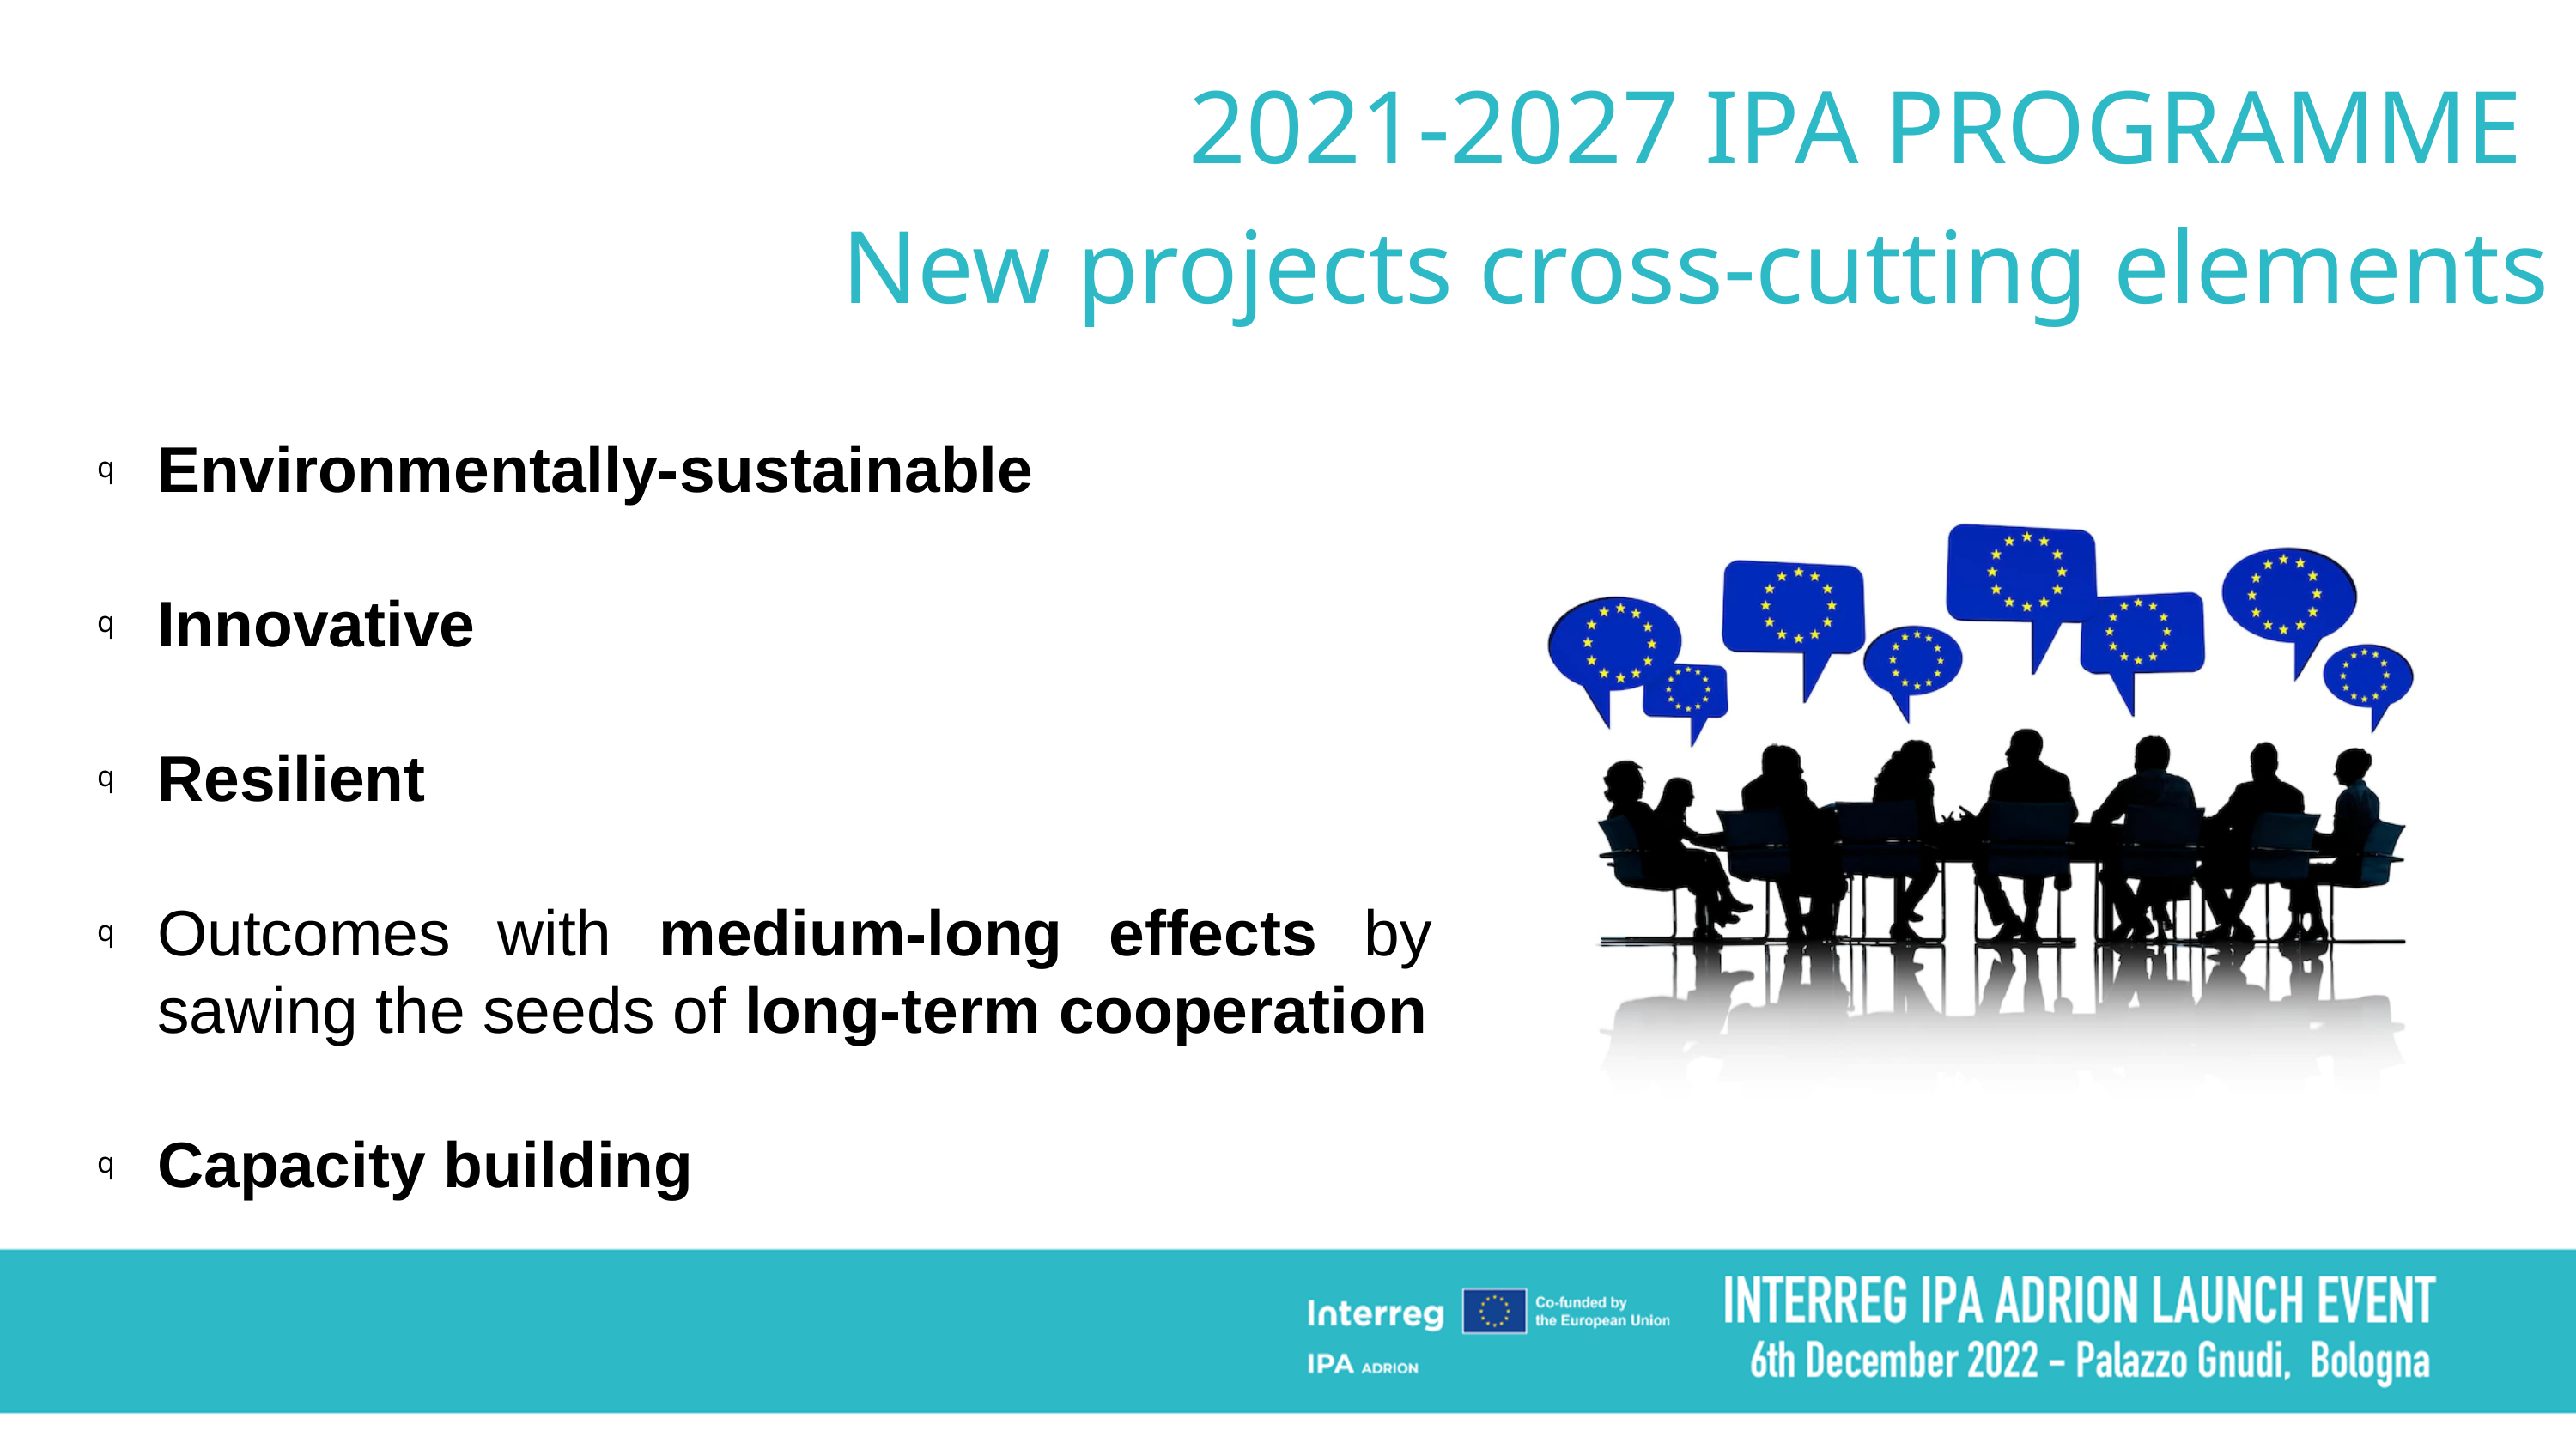

2021-2027 IPA PROGRAMME
New projects cross-cutting elements
Environmentally-sustainable
Innovative
Resilient
Outcomes with medium-long effects by sawing the seeds of long-term cooperation
Capacity building